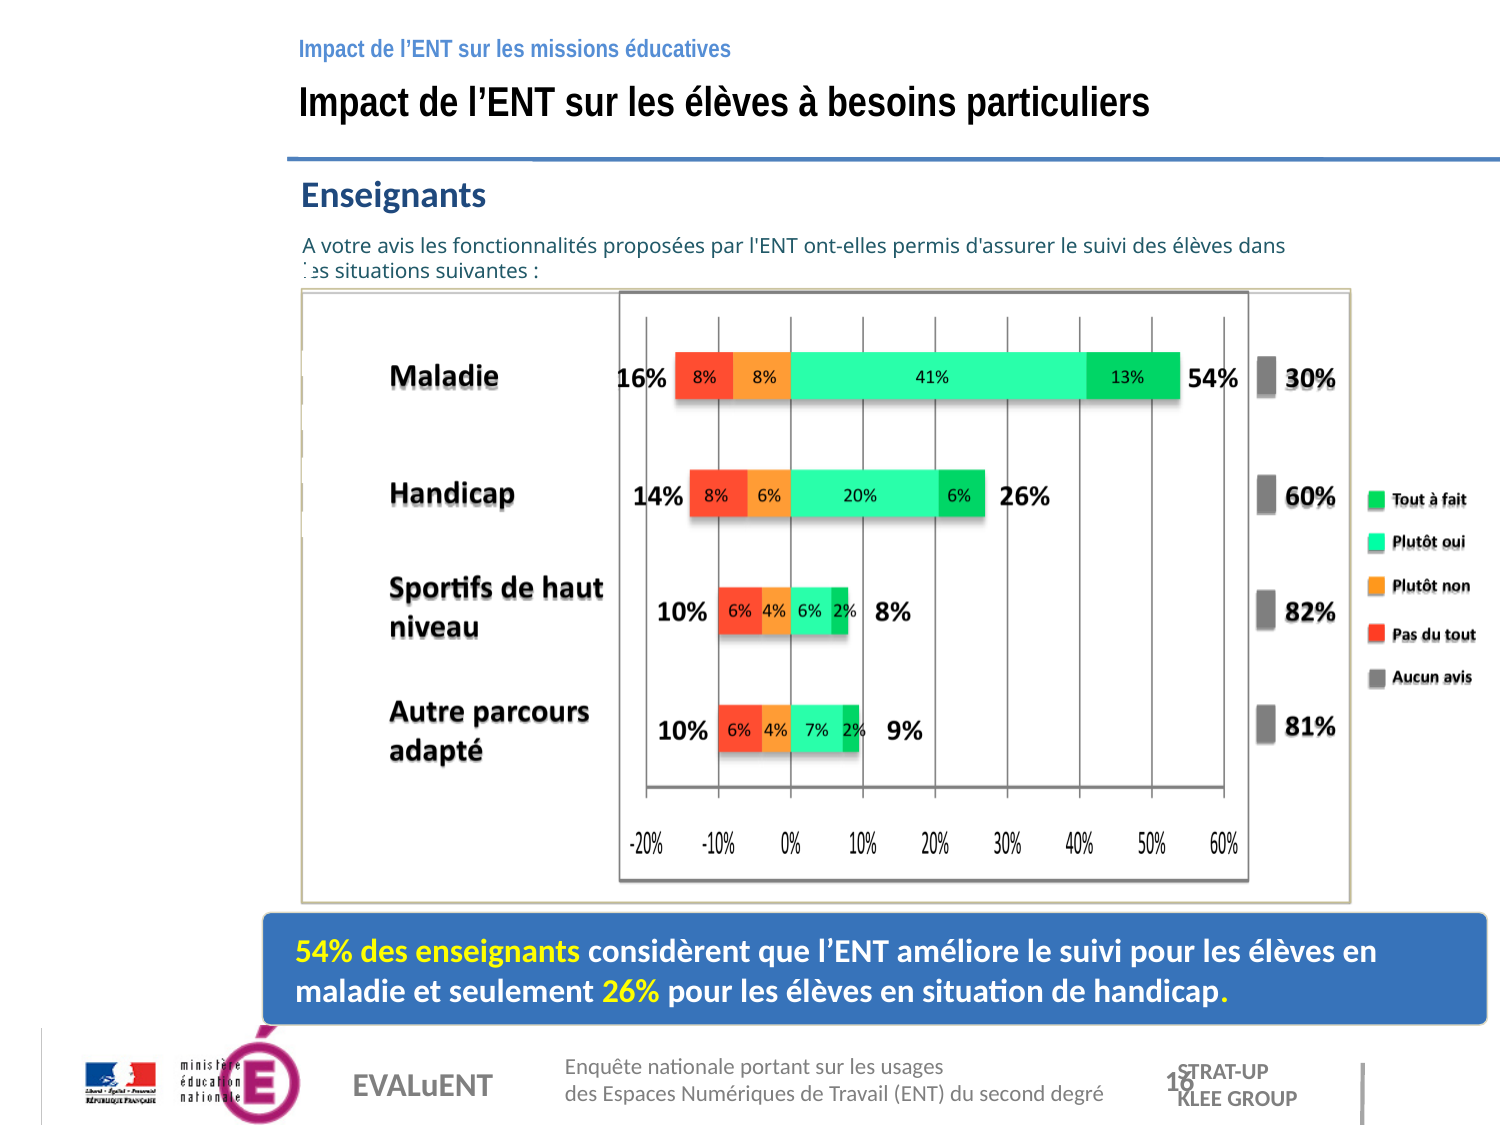

Impact de l’ENT sur les missions éducatives
Impact de l’ENT sur les élèves à besoins particuliers
Enseignants
A votre avis les fonctionnalités proposées par l'ENT ont-elles permis d'assurer le suivi des élèves dans
les situations suivantes :
54% des enseignants considèrent que l’ENT améliore le suivi pour les élèves en maladie et seulement 26% pour les élèves en situation de handicap.